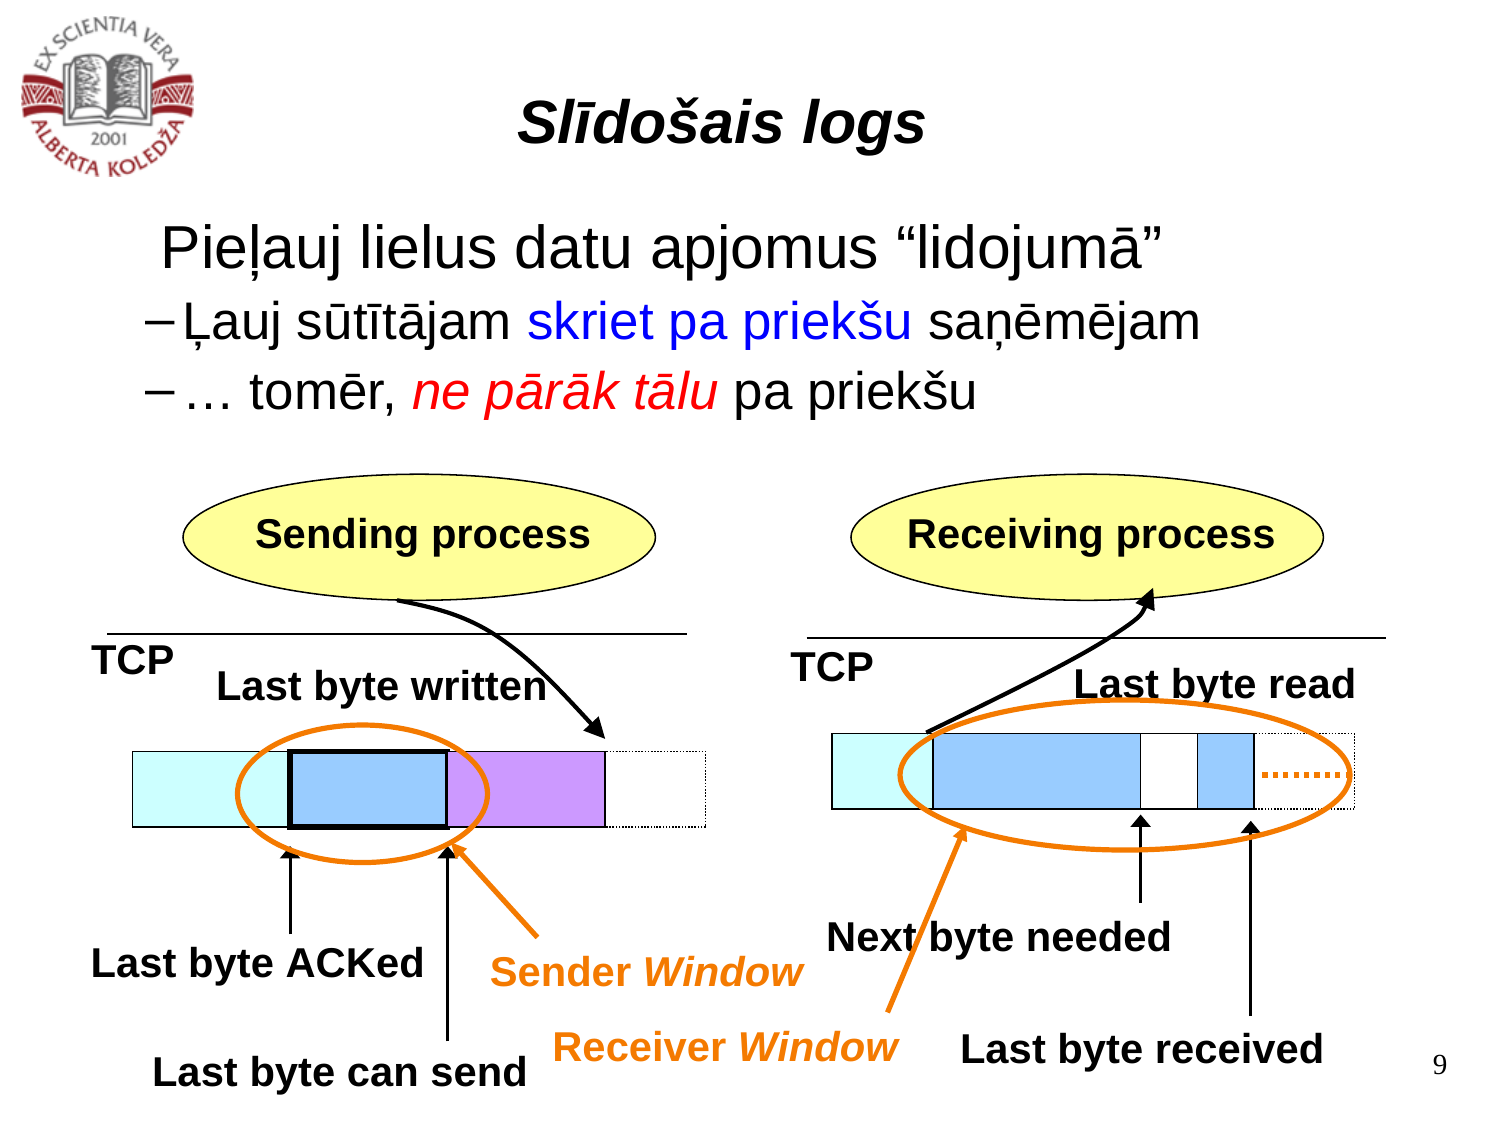

# Slīdošais logs
Pieļauj lielus datu apjomus “lidojumā”
Ļauj sūtītājam skriet pa priekšu saņēmējam
… tomēr, ne pārāk tālu pa priekšu
Sending process
Receiving process
TCP
TCP
Last byte read
Last byte written
Receiver Window
Sender Window
Next byte needed
Last byte ACKed
Last byte received
Last byte can send
8